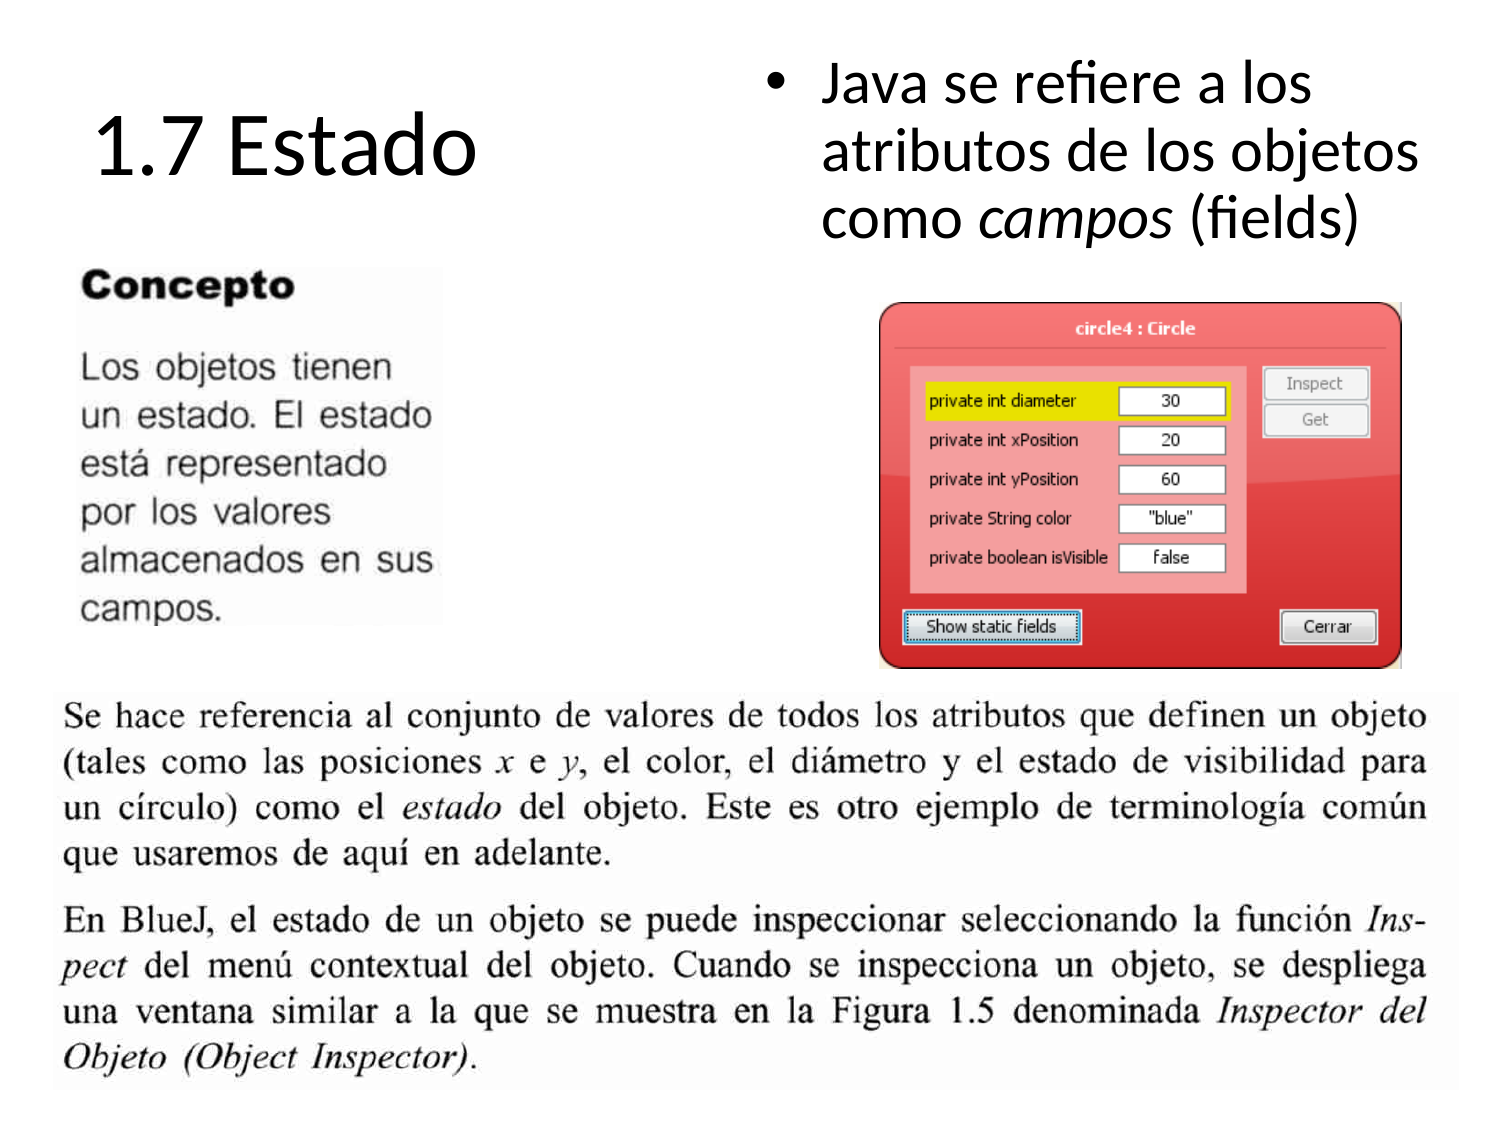

Java se refiere a los atributos de los objetos como campos (fields)
# 1.7 Estado